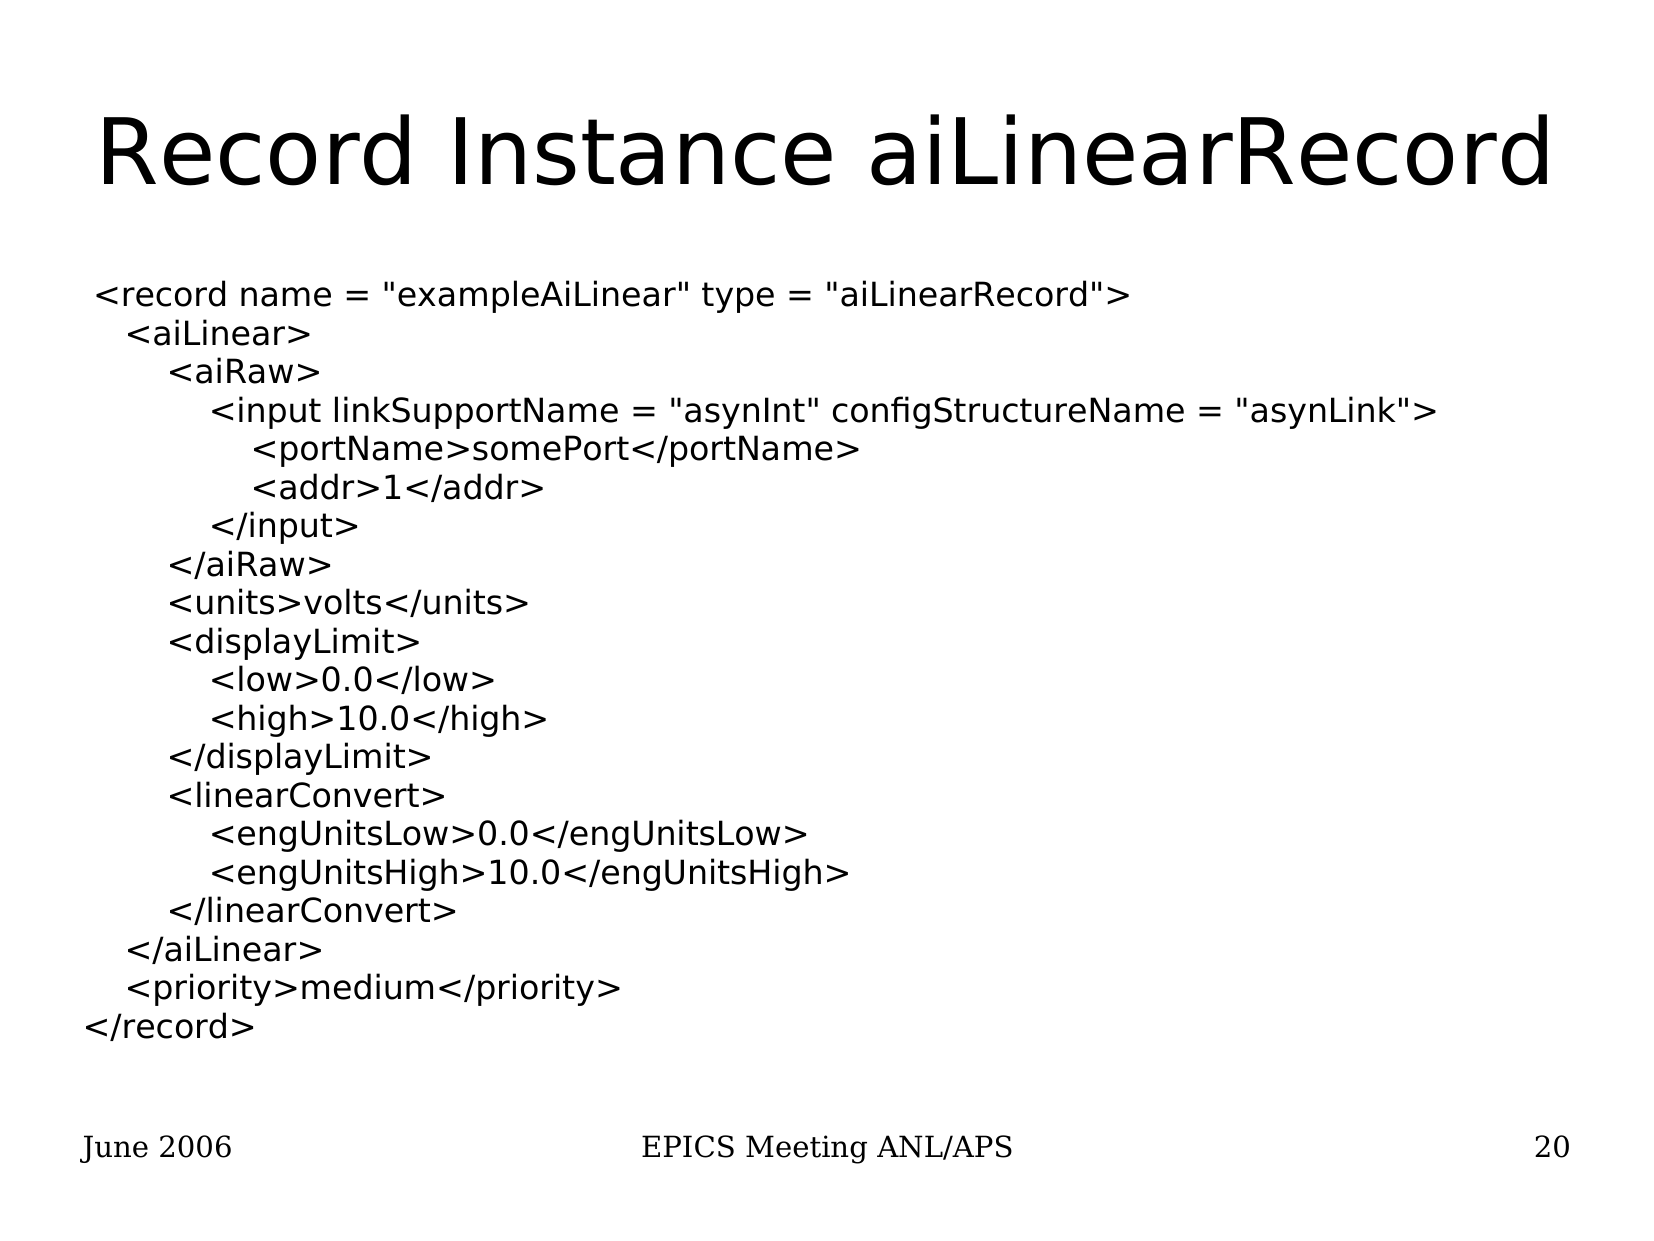

# Record Instance aiLinearRecord
 <record name = "exampleAiLinear" type = "aiLinearRecord">
 <aiLinear>
 <aiRaw>
 <input linkSupportName = "asynInt" configStructureName = "asynLink">
 <portName>somePort</portName>
 <addr>1</addr>
 </input>
 </aiRaw>
 <units>volts</units>
 <displayLimit>
 <low>0.0</low>
 <high>10.0</high>
 </displayLimit>
 <linearConvert>
 <engUnitsLow>0.0</engUnitsLow>
 <engUnitsHigh>10.0</engUnitsHigh>
 </linearConvert>
 </aiLinear>
 <priority>medium</priority>
</record>
June 2006
EPICS Meeting ANL/APS
20